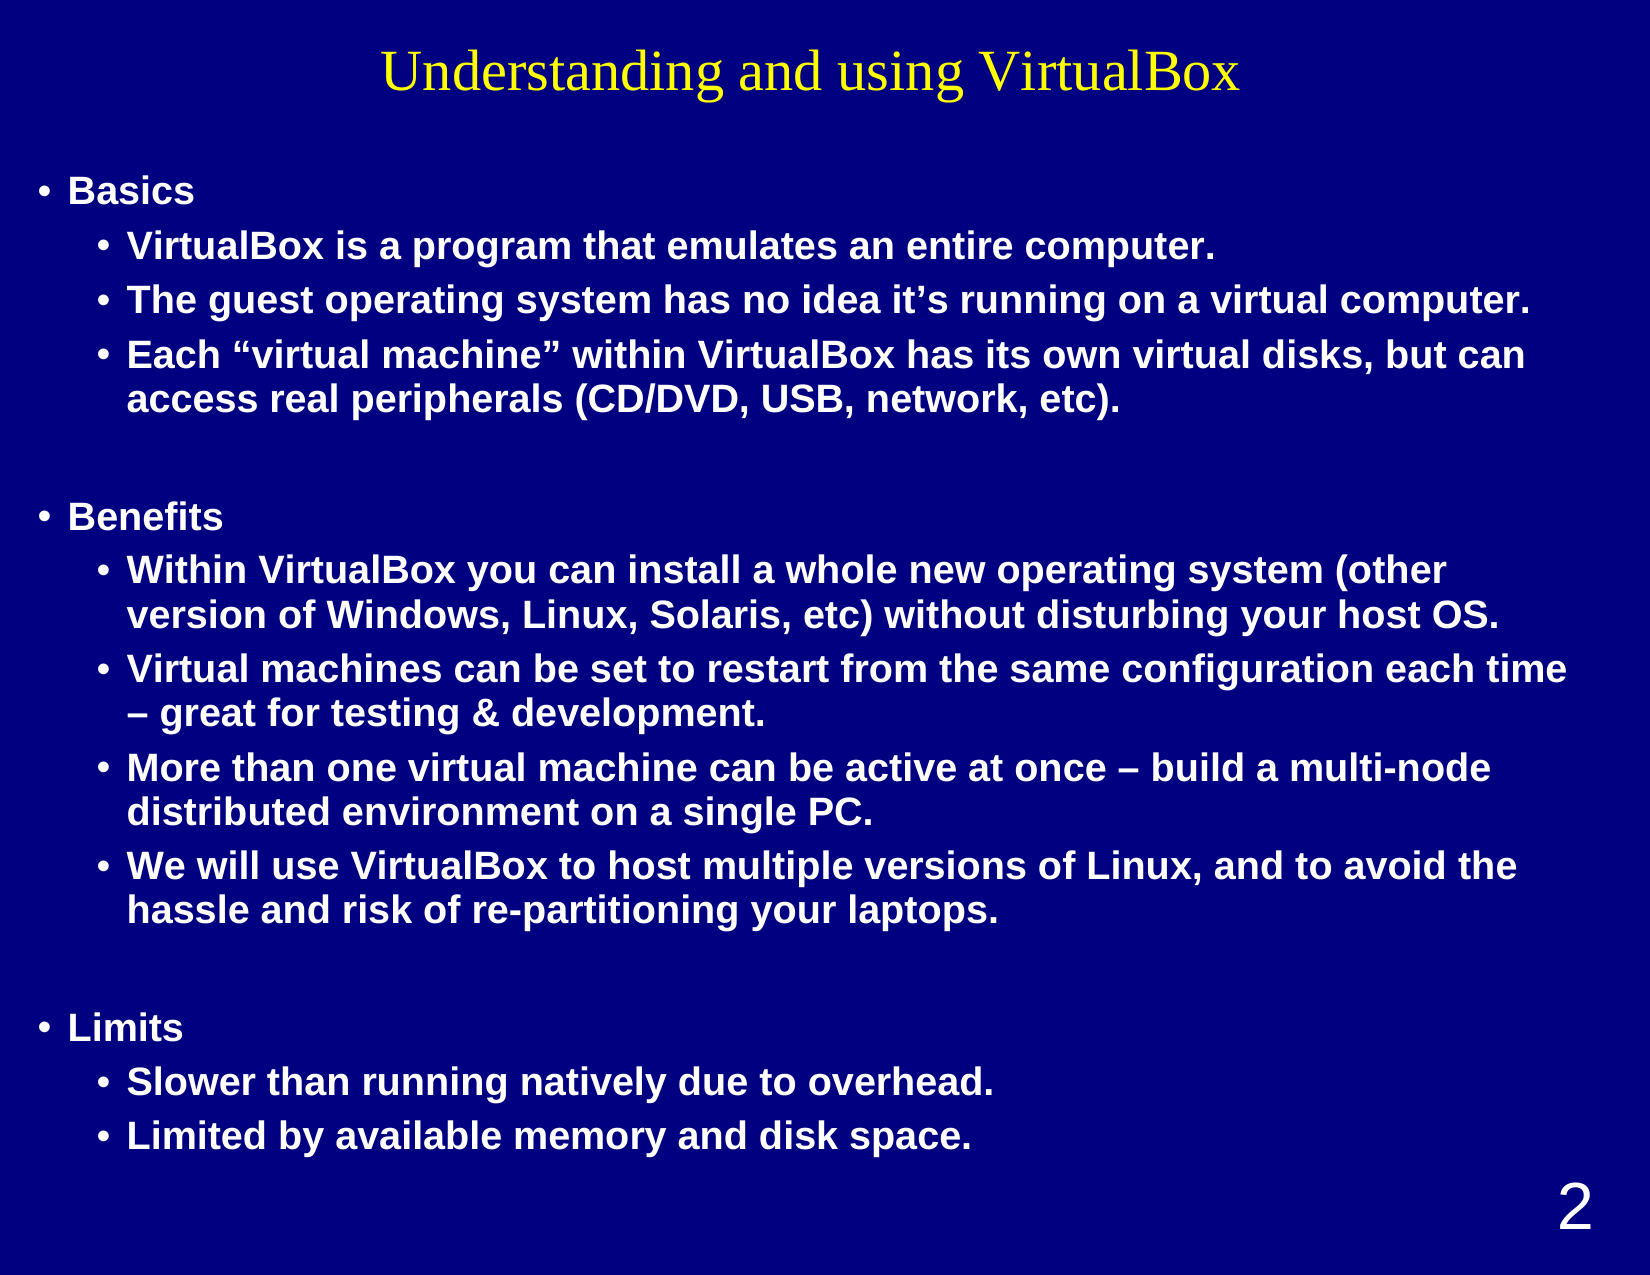

# Understanding and using VirtualBox
Basics
VirtualBox is a program that emulates an entire computer.
The guest operating system has no idea it’s running on a virtual computer.
Each “virtual machine” within VirtualBox has its own virtual disks, but can access real peripherals (CD/DVD, USB, network, etc).
Benefits
Within VirtualBox you can install a whole new operating system (other version of Windows, Linux, Solaris, etc) without disturbing your host OS.
Virtual machines can be set to restart from the same configuration each time – great for testing & development.
More than one virtual machine can be active at once – build a multi-node distributed environment on a single PC.
We will use VirtualBox to host multiple versions of Linux, and to avoid the hassle and risk of re-partitioning your laptops.
Limits
Slower than running natively due to overhead.
Limited by available memory and disk space.